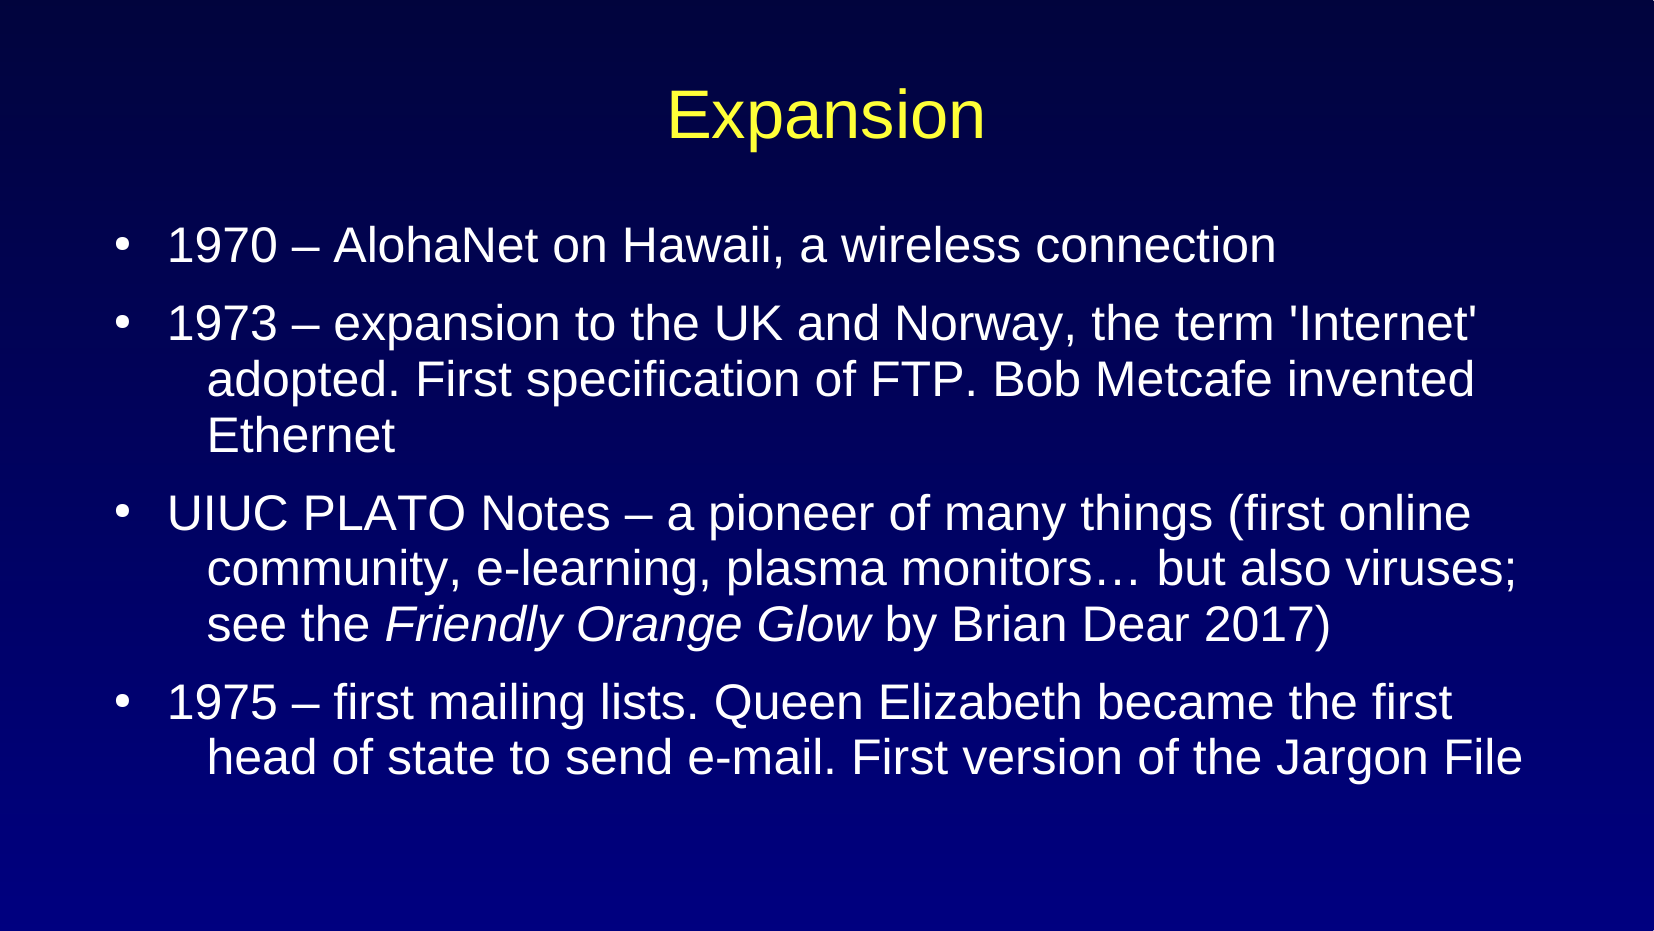

# Expansion
1970 – AlohaNet on Hawaii, a wireless connection
1973 – expansion to the UK and Norway, the term 'Internet' adopted. First specification of FTP. Bob Metcafe invented Ethernet
UIUC PLATO Notes – a pioneer of many things (first online community, e-learning, plasma monitors… but also viruses; see the Friendly Orange Glow by Brian Dear 2017)
1975 – first mailing lists. Queen Elizabeth became the first head of state to send e-mail. First version of the Jargon File